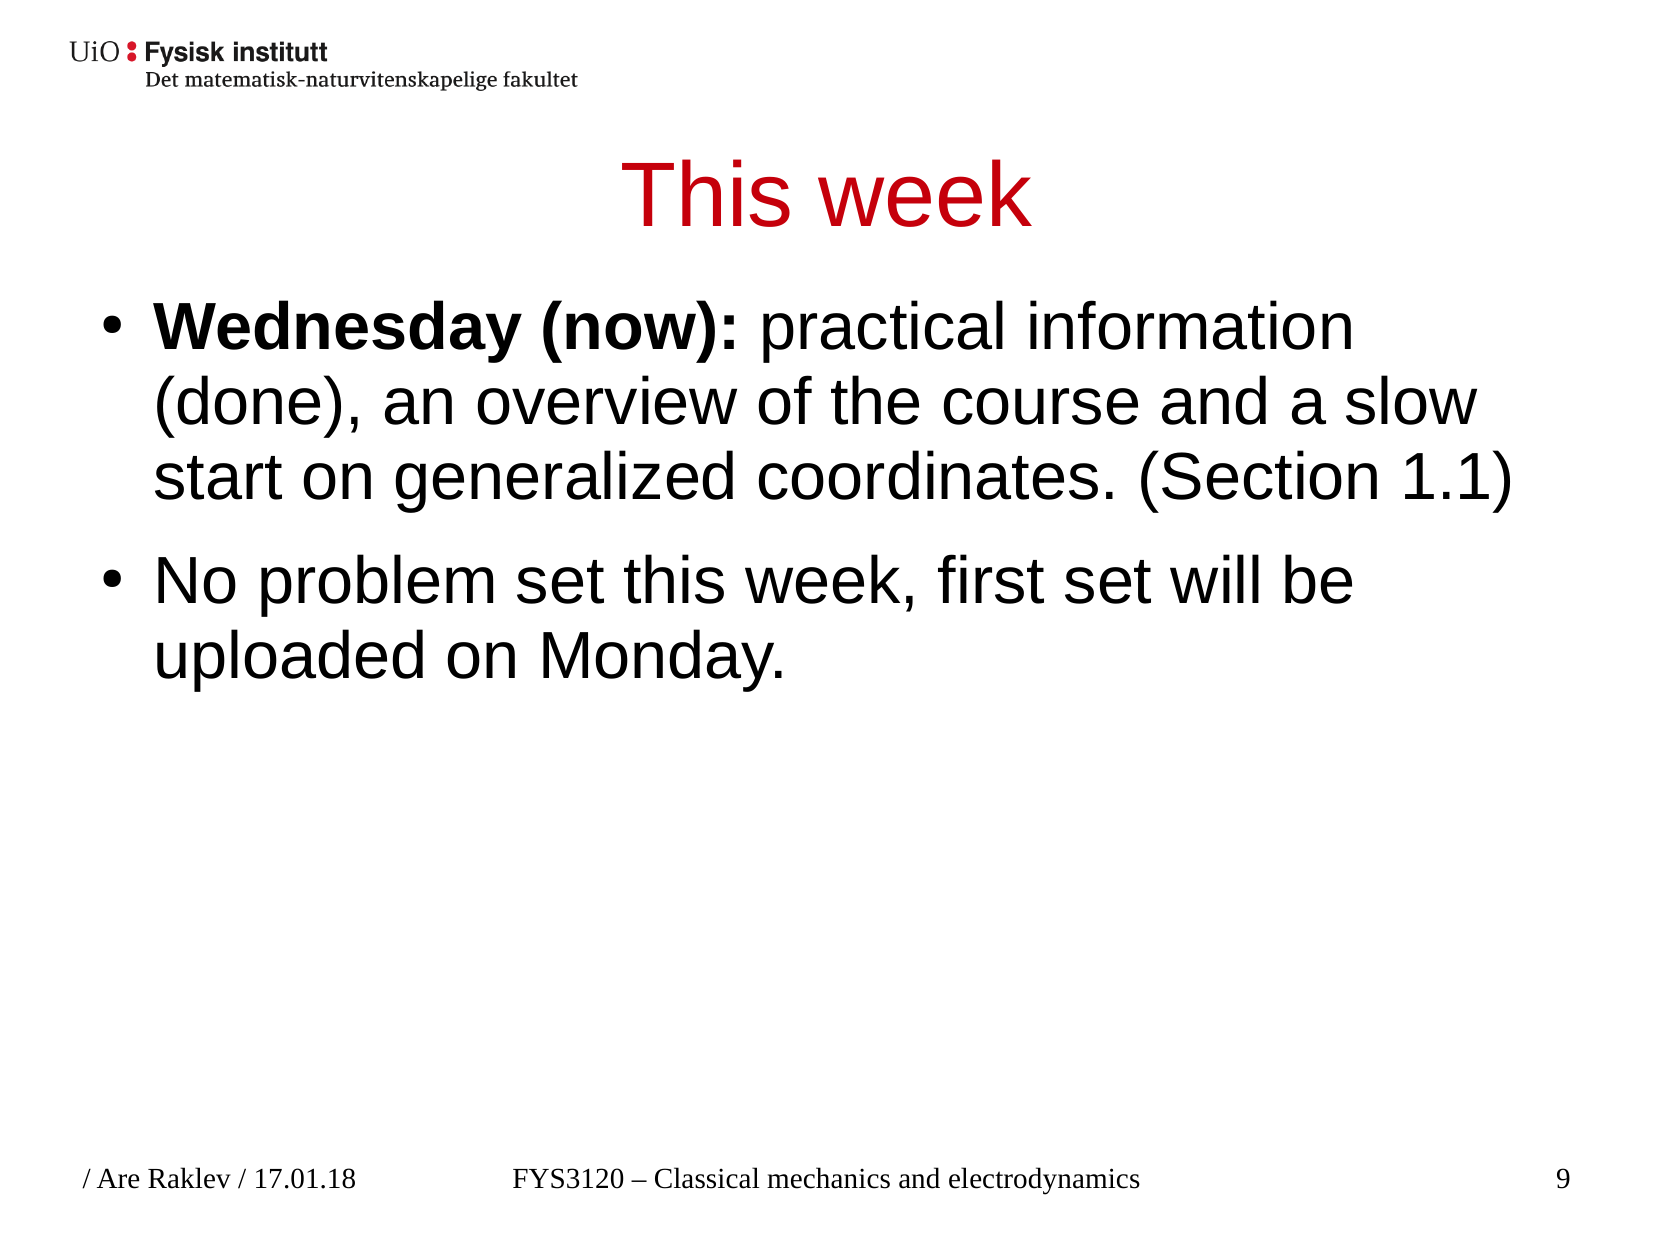

# This week
Wednesday (now): practical information (done), an overview of the course and a slow start on generalized coordinates. (Section 1.1)
No problem set this week, first set will be uploaded on Monday.
/ Are Raklev / 17.01.18
FYS3120 – Classical mechanics and electrodynamics
9